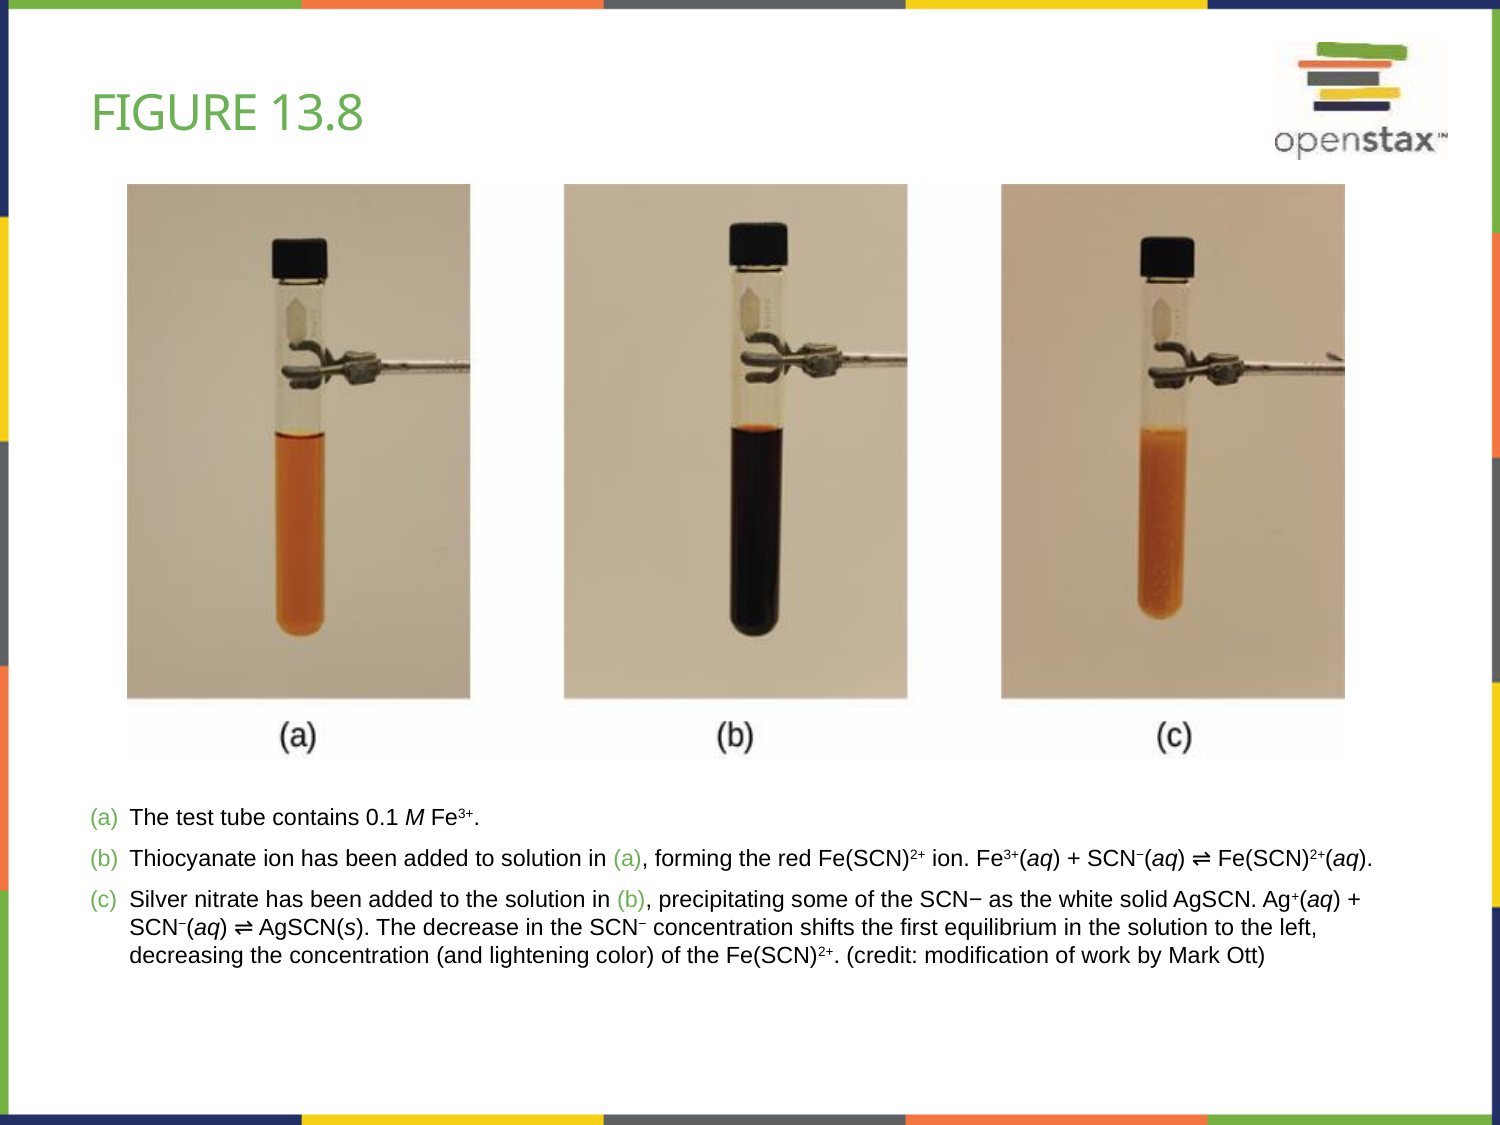

# Figure 13.8
The test tube contains 0.1 M Fe3+.
Thiocyanate ion has been added to solution in (a), forming the red Fe(SCN)2+ ion. Fe3+(aq) + SCN−(aq) ⇌ Fe(SCN)2+(aq).
Silver nitrate has been added to the solution in (b), precipitating some of the SCN− as the white solid AgSCN. Ag+(aq) + SCN−(aq) ⇌ AgSCN(s). The decrease in the SCN− concentration shifts the first equilibrium in the solution to the left, decreasing the concentration (and lightening color) of the Fe(SCN)2+. (credit: modification of work by Mark Ott)